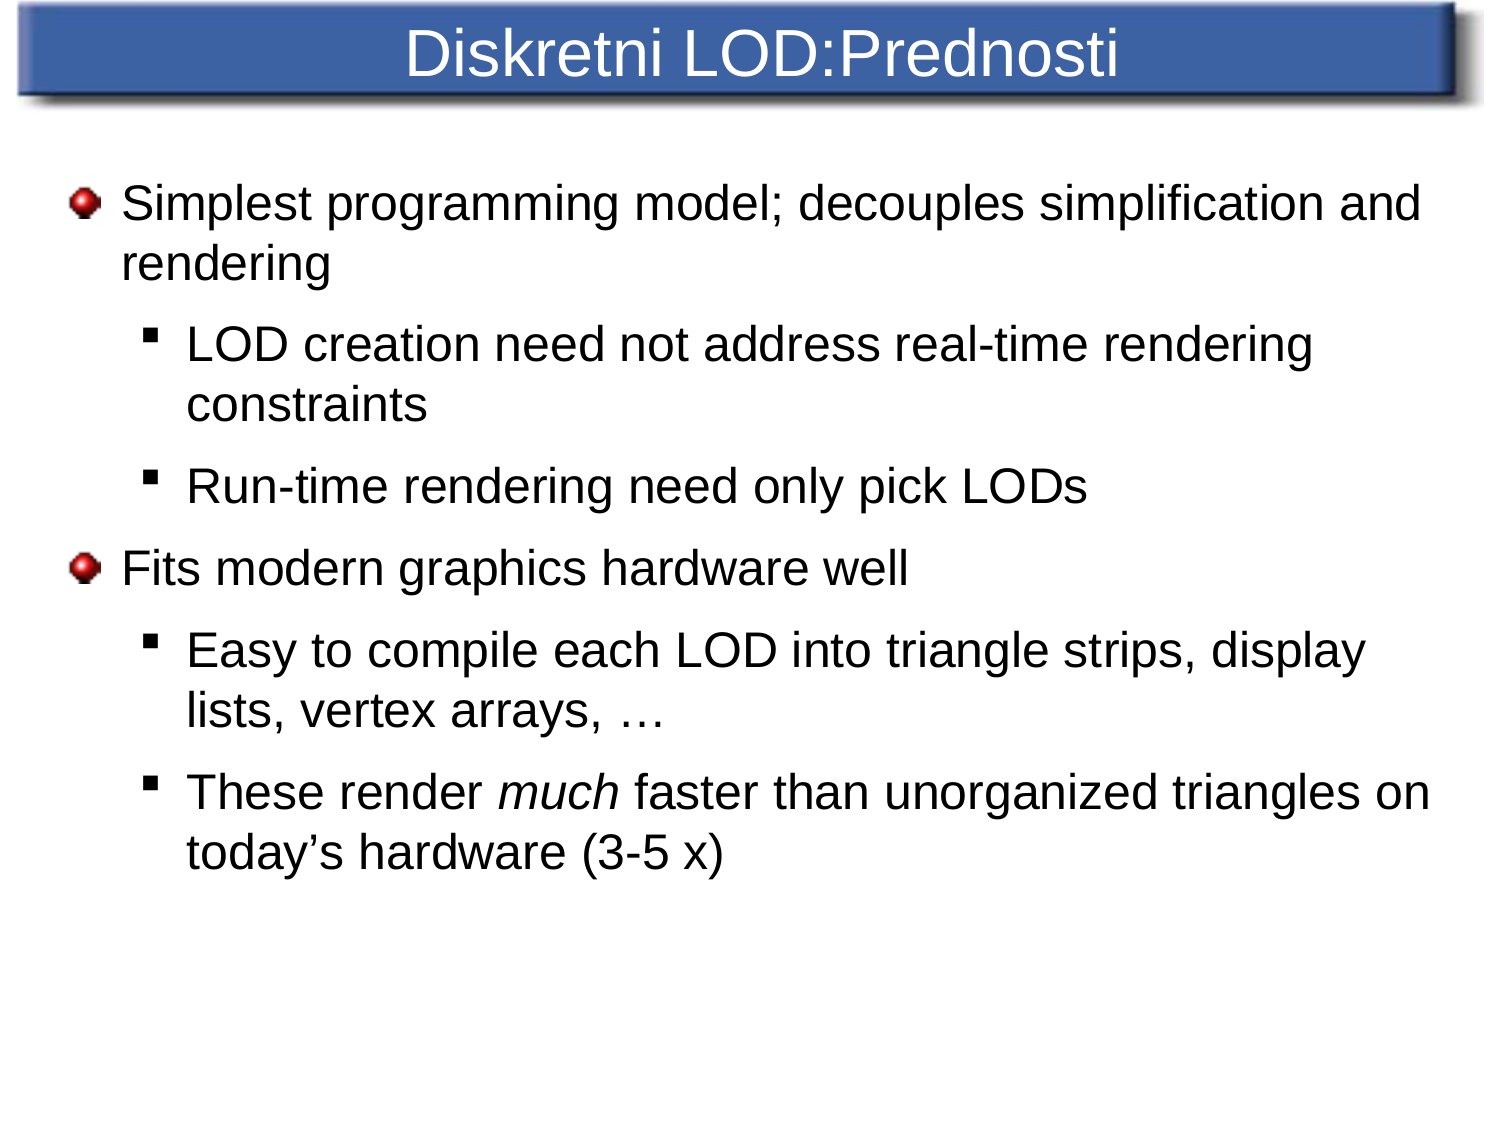

# Diskretni LOD:Prednosti
Simplest programming model; decouples simplification and rendering
LOD creation need not address real-time rendering constraints
Run-time rendering need only pick LODs
Fits modern graphics hardware well
Easy to compile each LOD into triangle strips, display lists, vertex arrays, …
These render much faster than unorganized triangles on today’s hardware (3-5 x)